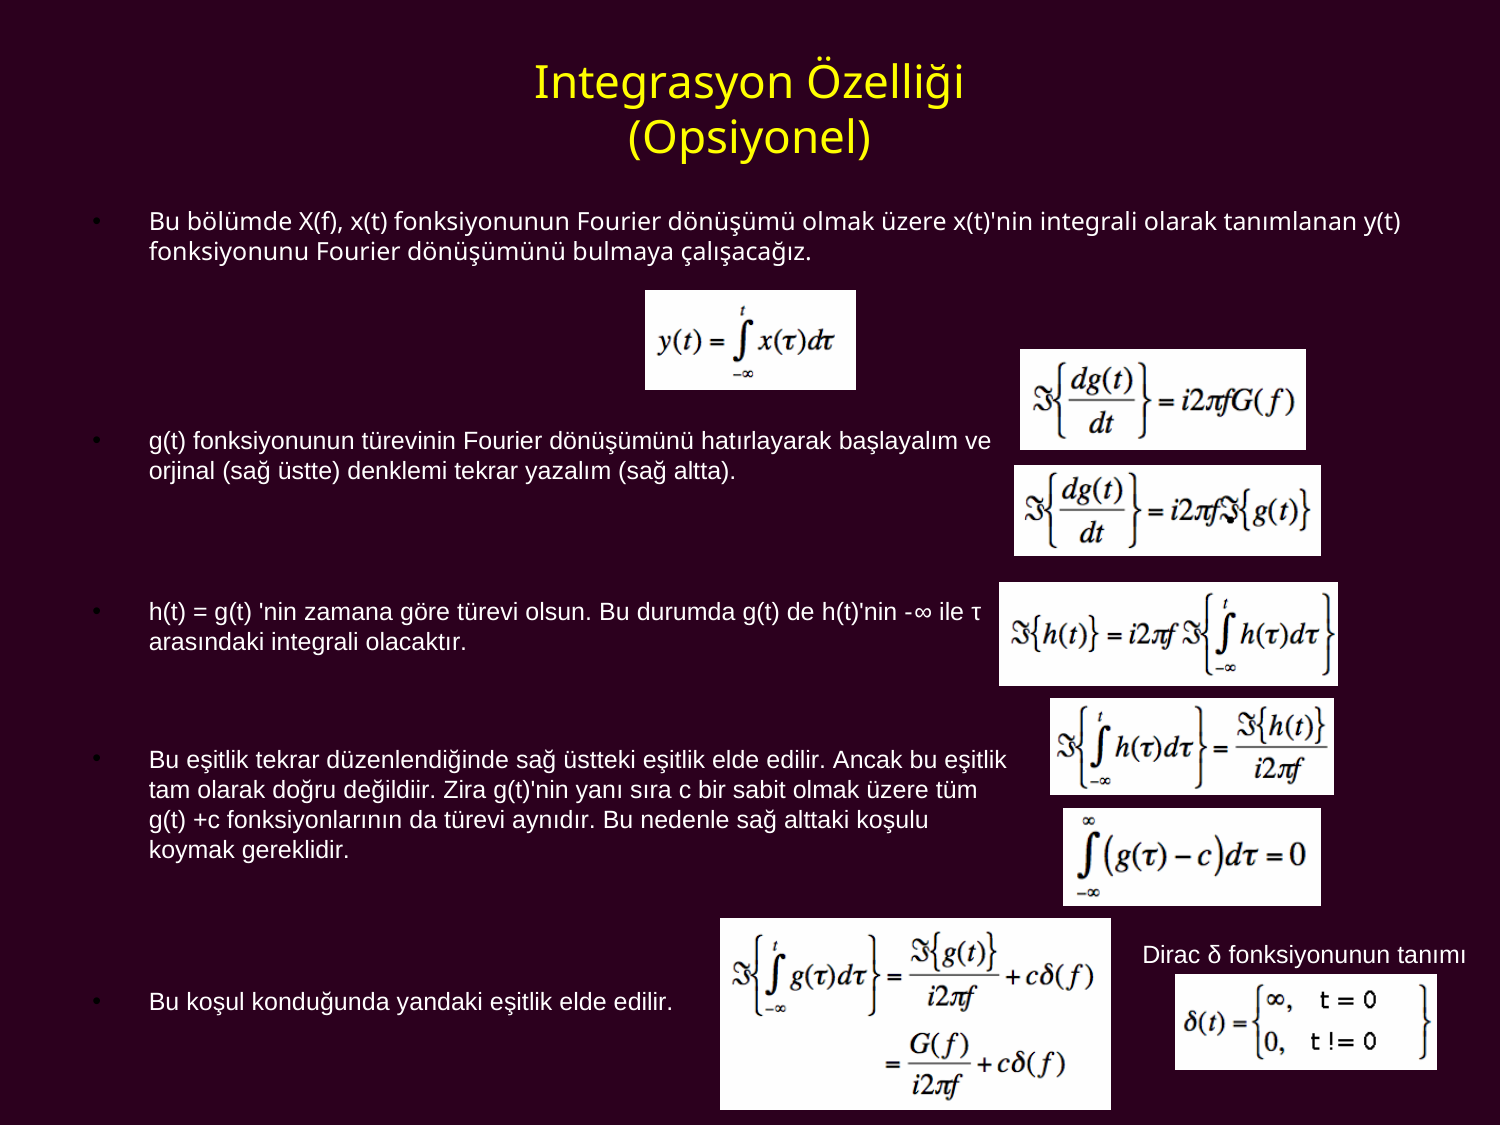

# Integrasyon Özelliği (Opsiyonel)
Bu bölümde X(f), x(t) fonksiyonunun Fourier dönüşümü olmak üzere x(t)'nin integrali olarak tanımlanan y(t) fonksiyonunu Fourier dönüşümünü bulmaya çalışacağız.
g(t) fonksiyonunun türevinin Fourier dönüşümünü hatırlayarak başlayalım ve orjinal (sağ üstte) denklemi tekrar yazalım (sağ altta).
h(t) = g(t) 'nin zamana göre türevi olsun. Bu durumda g(t) de h(t)'nin -∞ ile τ arasındaki integrali olacaktır.
Bu eşitlik tekrar düzenlendiğinde sağ üstteki eşitlik elde edilir. Ancak bu eşitlik tam olarak doğru değildiir. Zira g(t)'nin yanı sıra c bir sabit olmak üzere tüm g(t) +c fonksiyonlarının da türevi aynıdır. Bu nedenle sağ alttaki koşulu koymak gereklidir.
Dirac δ fonksiyonunun tanımı
Bu koşul konduğunda yandaki eşitlik elde edilir.